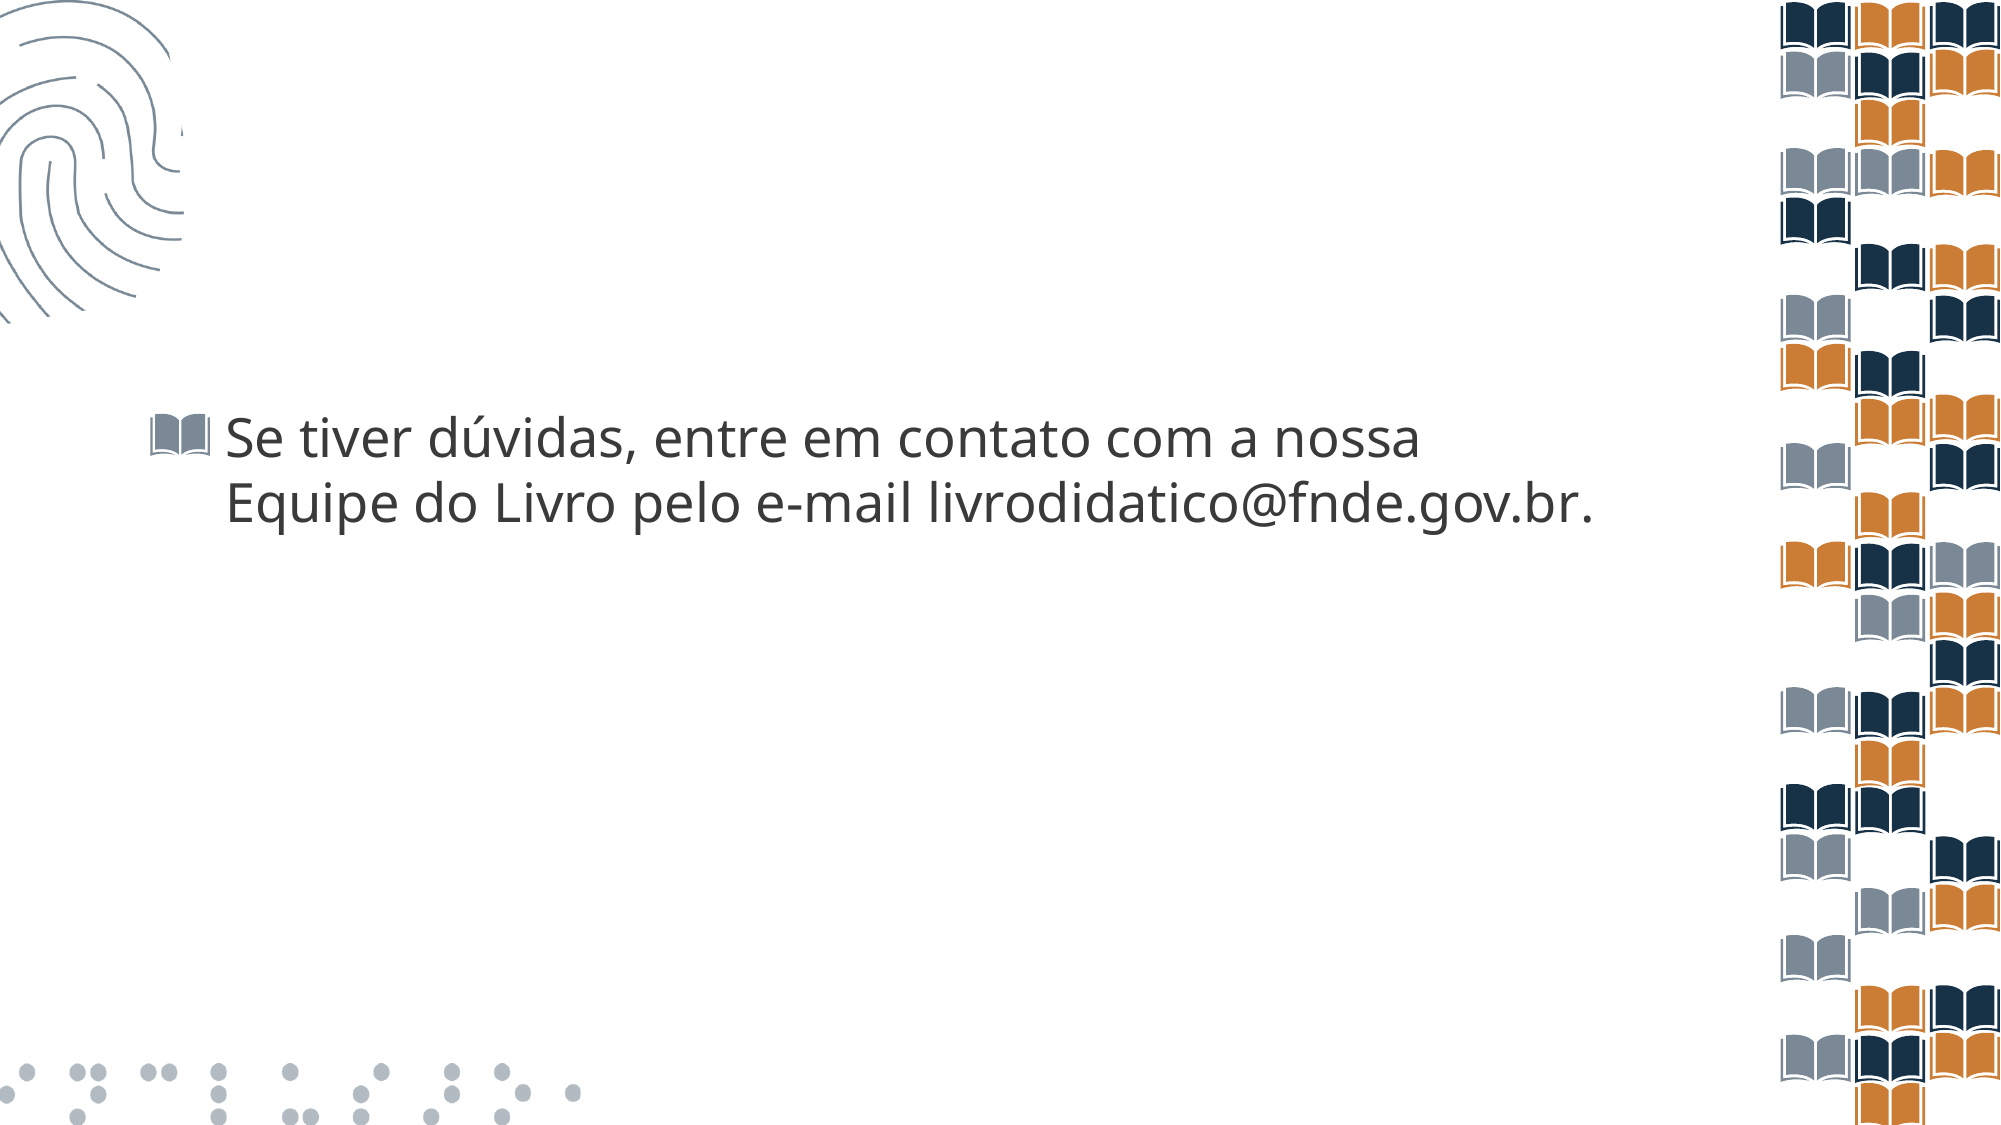

Se tiver dúvidas, entre em contato com a nossa
Equipe do Livro pelo e-mail livrodidatico@fnde.gov.br.